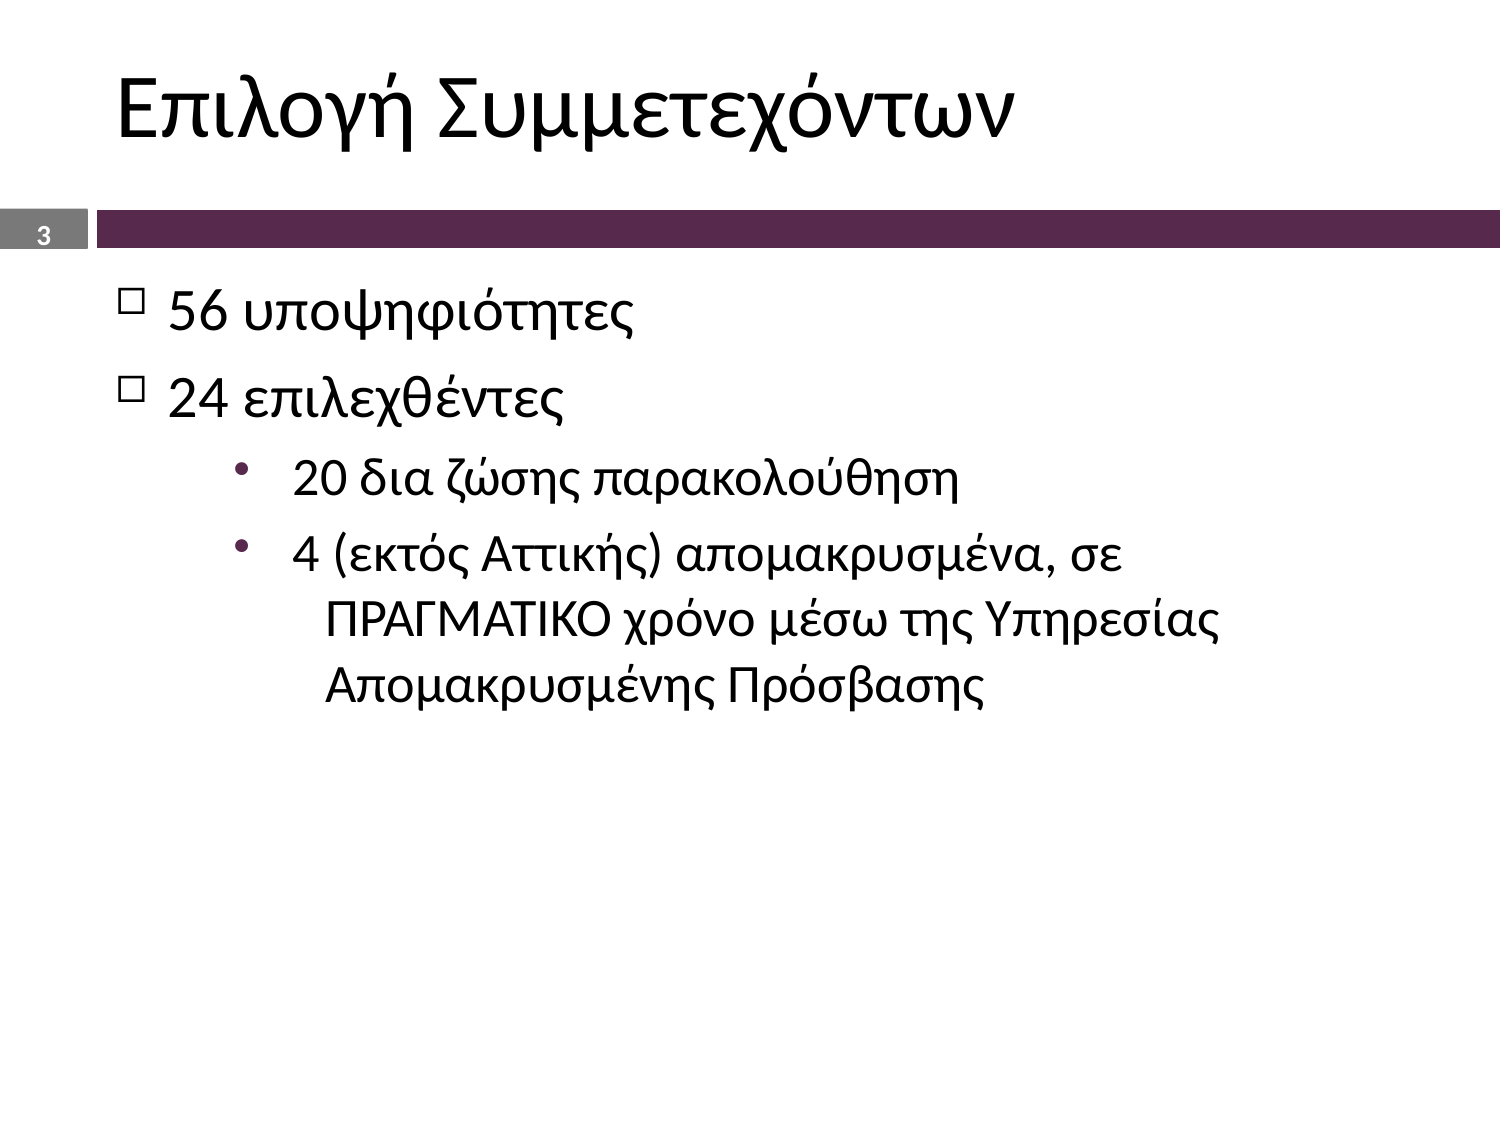

# Επιλογή Συμμετεχόντων
56 υποψηφιότητες
24 επιλεχθέντες
 20 δια ζώσης παρακολούθηση
 4 (εκτός Αττικής) απομακρυσμένα, σε ΠΡΑΓΜΑΤΙΚΟ χρόνο μέσω της Υπηρεσίας Απομακρυσμένης Πρόσβασης